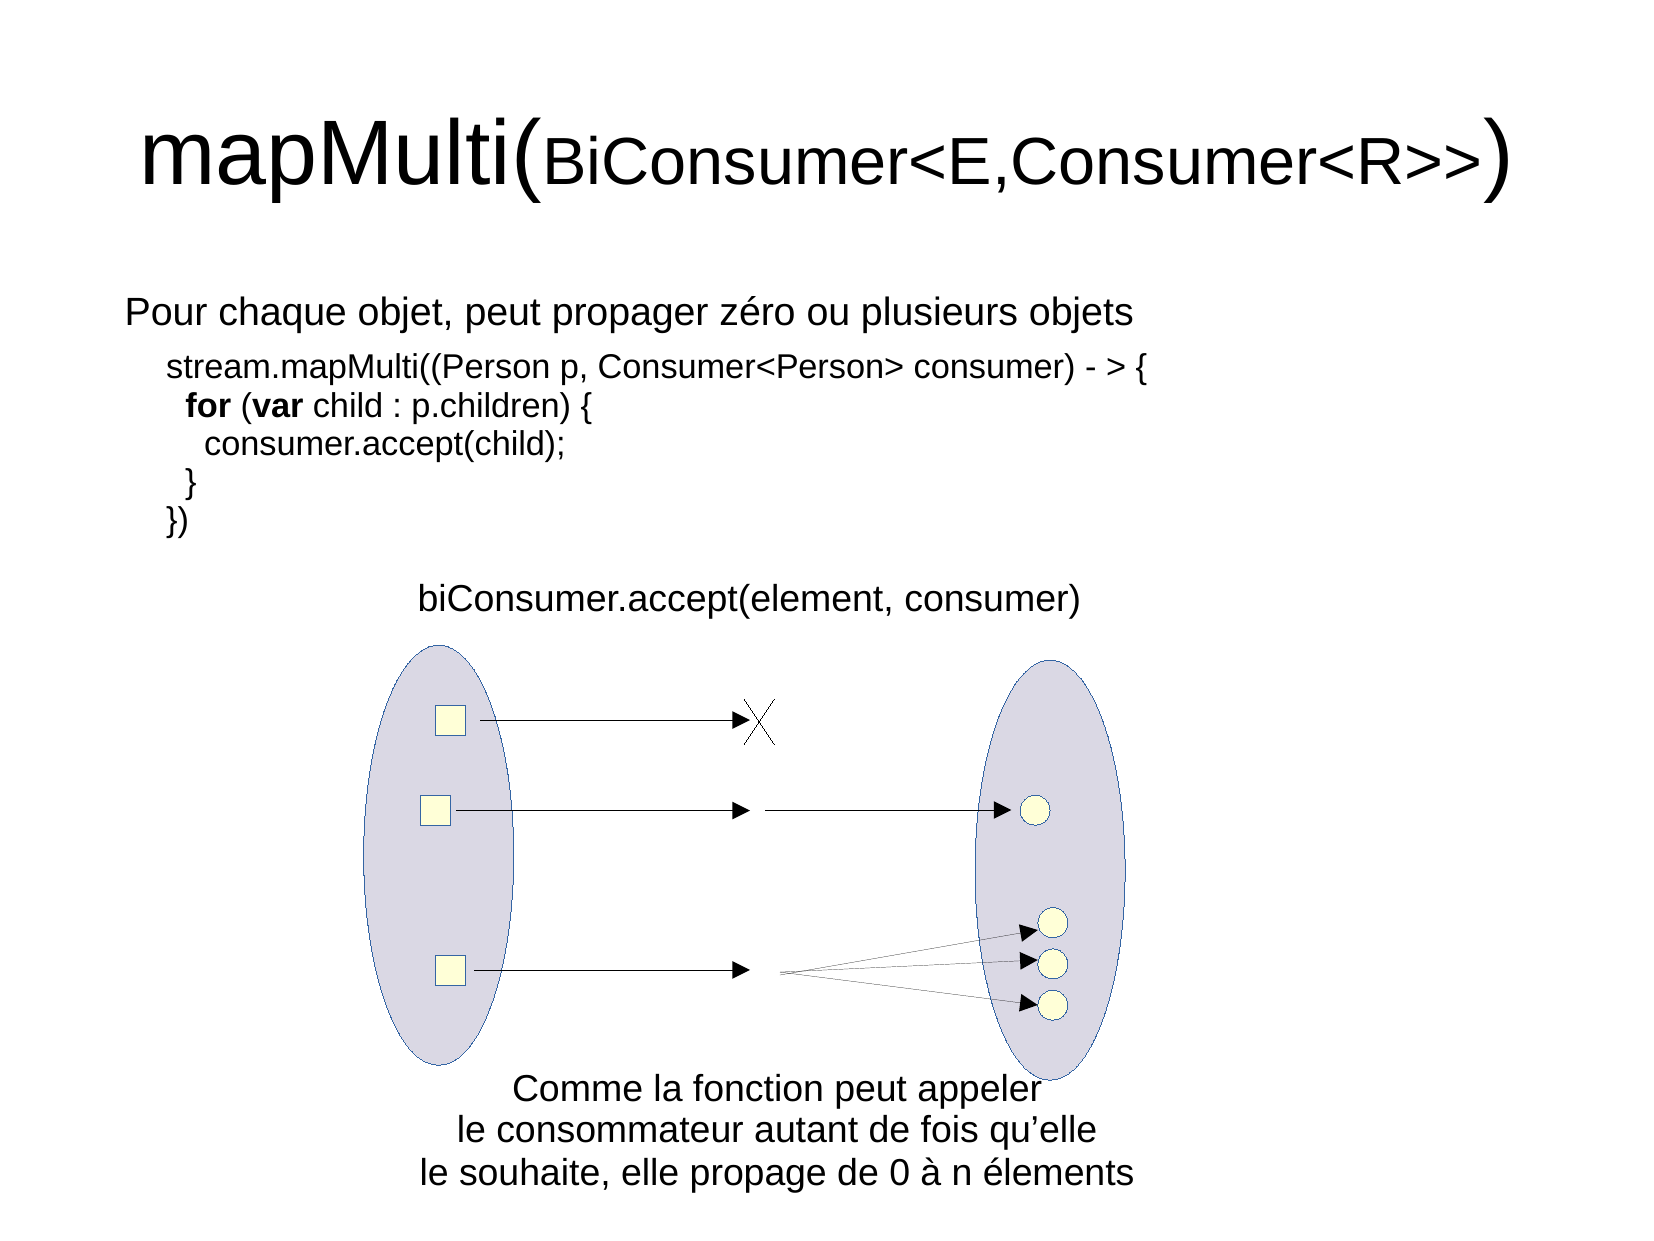

# mapMulti(BiConsumer<E,Consumer<R>>)
Pour chaque objet, peut propager zéro ou plusieurs objets
stream.mapMulti((Person p, Consumer<Person> consumer) - > {
 for (var child : p.children) {
 consumer.accept(child);
 }
})
biConsumer.accept(element, consumer)
Comme la fonction peut appeler
le consommateur autant de fois qu’elle
le souhaite, elle propage de 0 à n élements